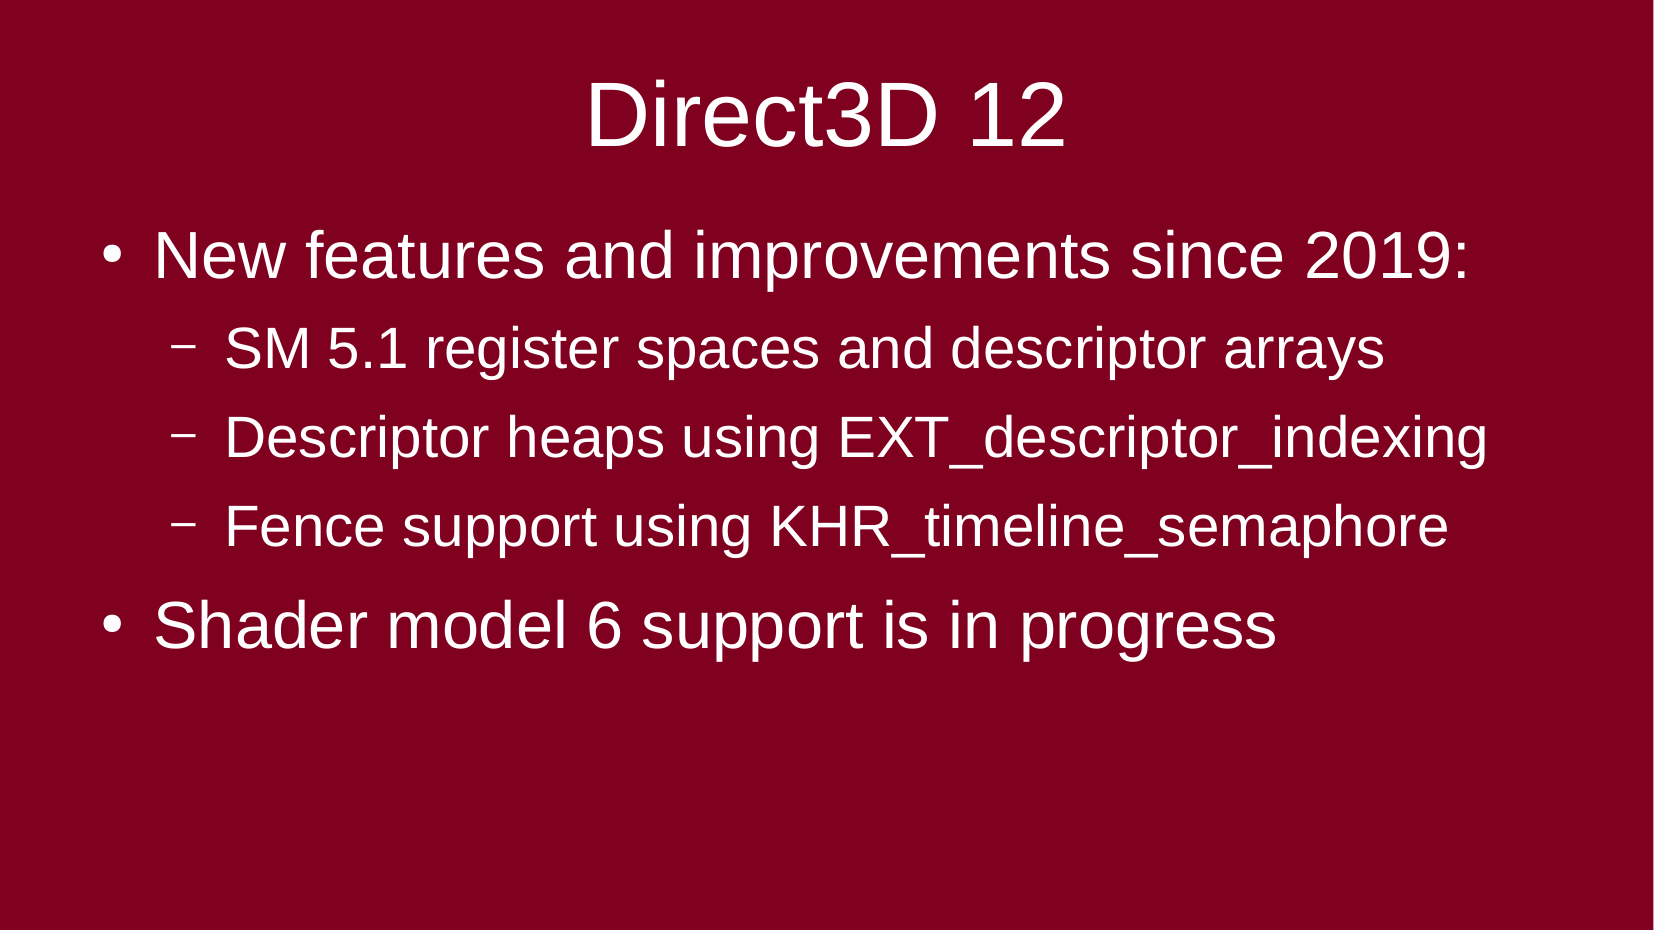

# Direct3D 12
New features and improvements since 2019:
SM 5.1 register spaces and descriptor arrays
Descriptor heaps using EXT_descriptor_indexing
Fence support using KHR_timeline_semaphore
Shader model 6 support is in progress